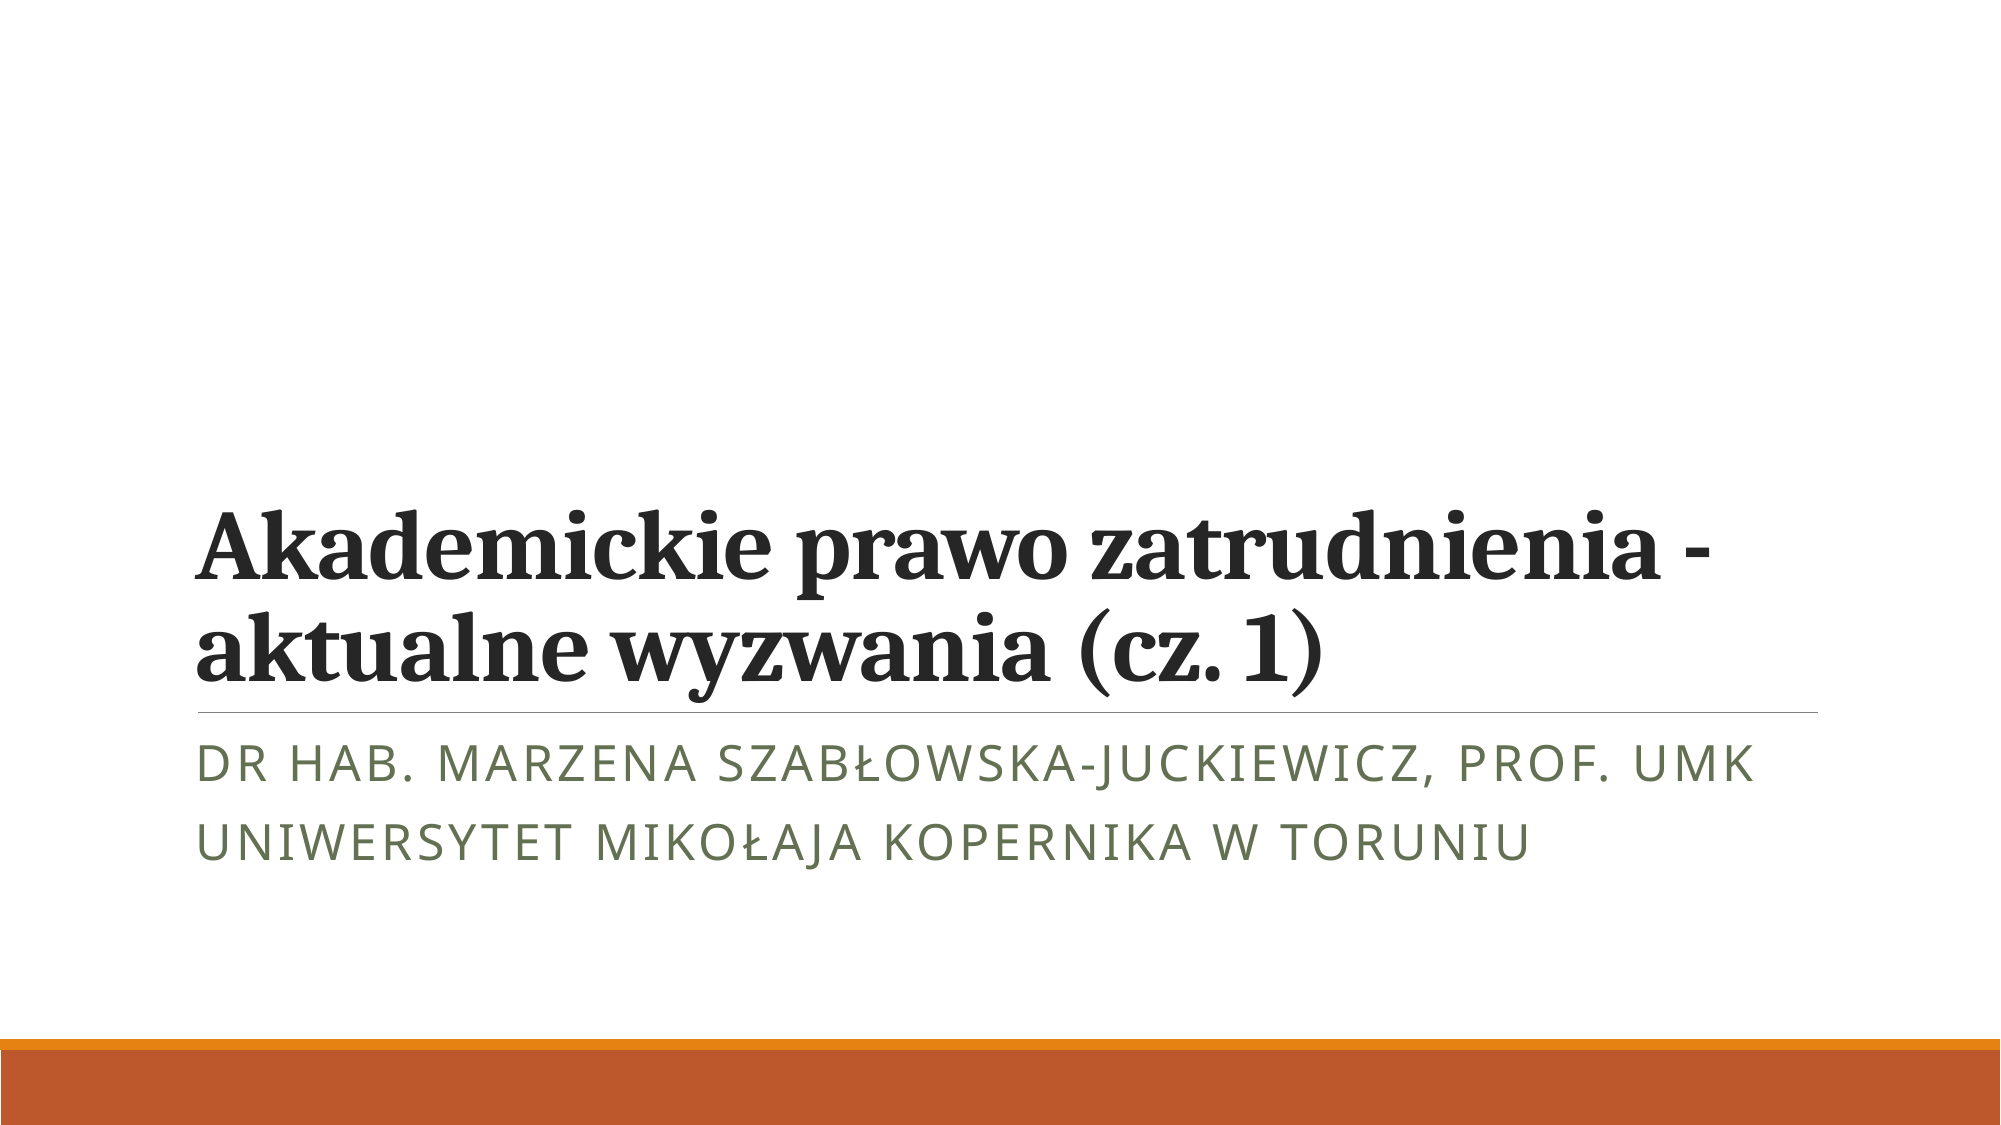

# Akademickie prawo zatrudnienia - aktualne wyzwania (cz. 1)
Dr hab. Marzena Szabłowska-Juckiewicz, prof. UMK
Uniwersytet Mikołaja Kopernika w Toruniu